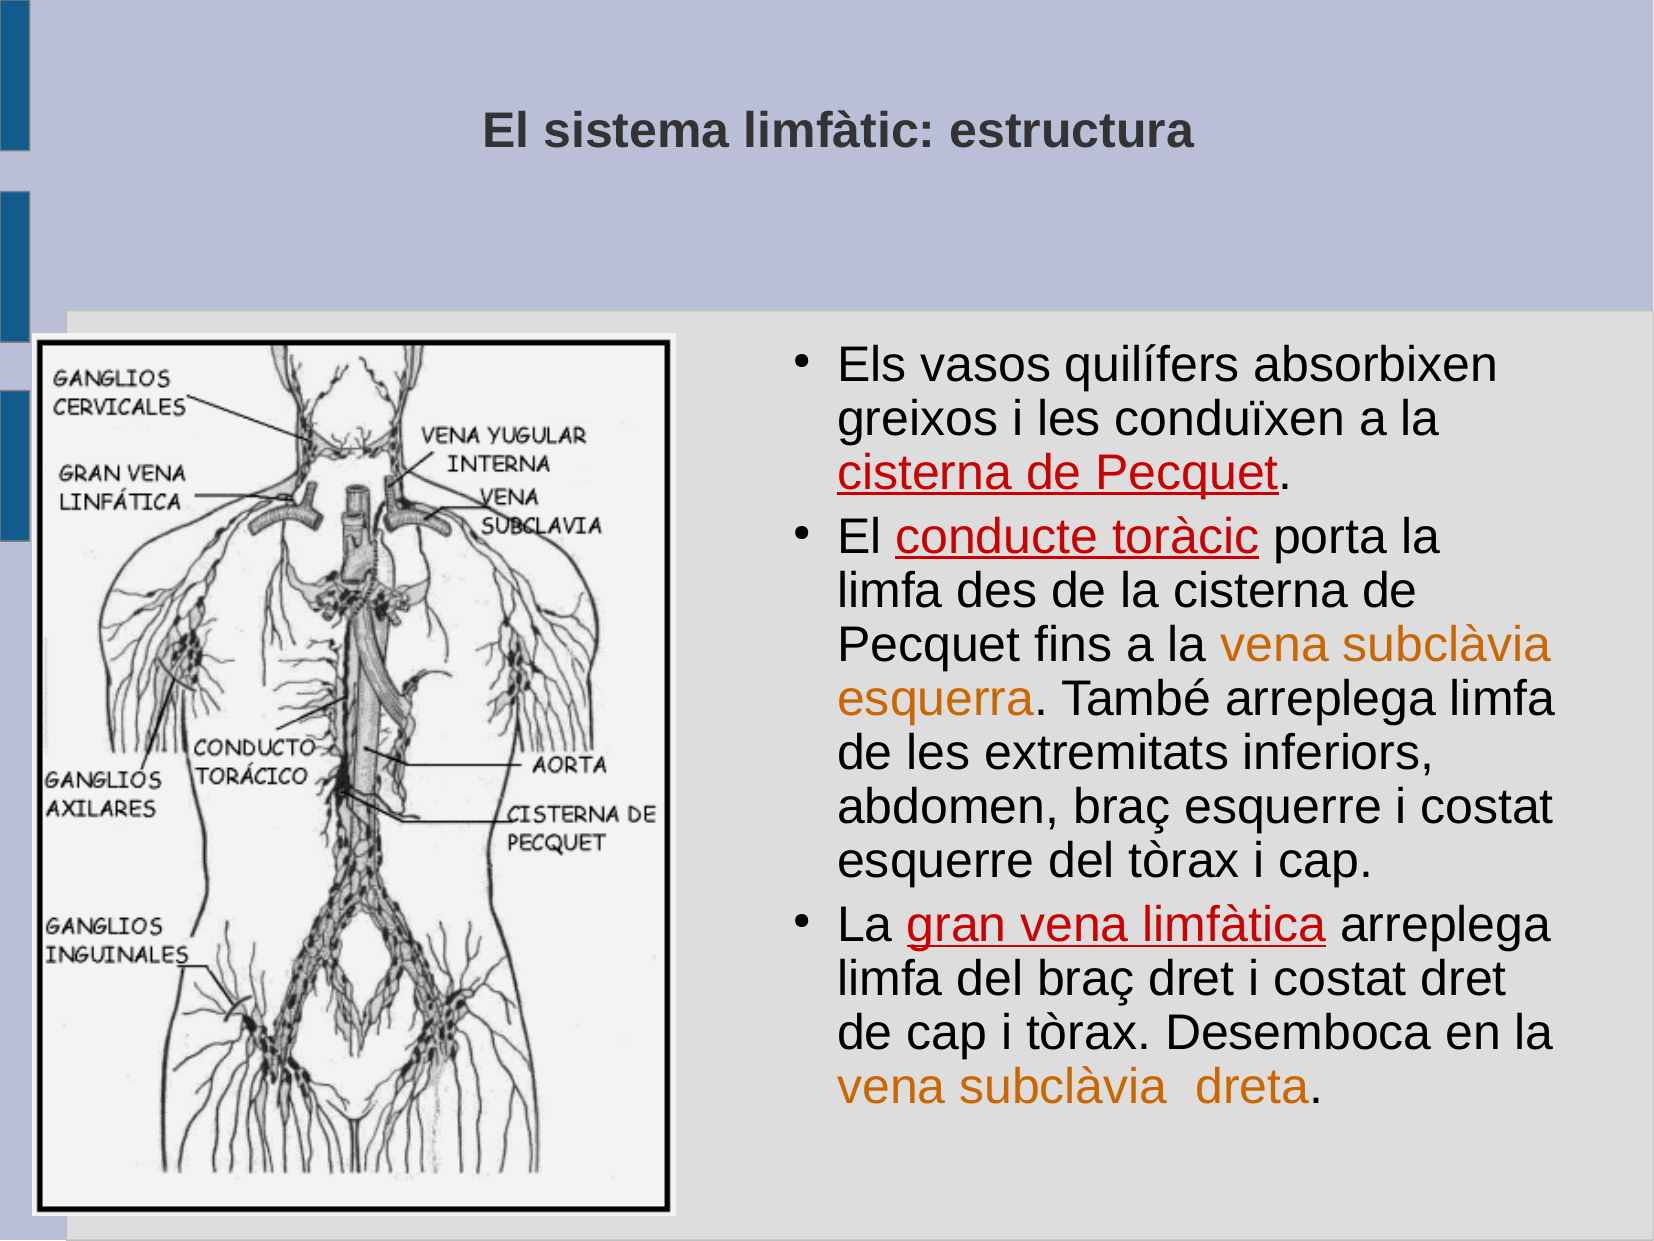

# El sistema limfàtic: estructura
Els vasos quilífers absorbixen greixos i les conduïxen a la cisterna de Pecquet.
El conducte toràcic porta la limfa des de la cisterna de Pecquet fins a la vena subclàvia esquerra. També arreplega limfa de les extremitats inferiors, abdomen, braç esquerre i costat esquerre del tòrax i cap.
La gran vena limfàtica arreplega limfa del braç dret i costat dret de cap i tòrax. Desemboca en la vena subclàvia dreta.